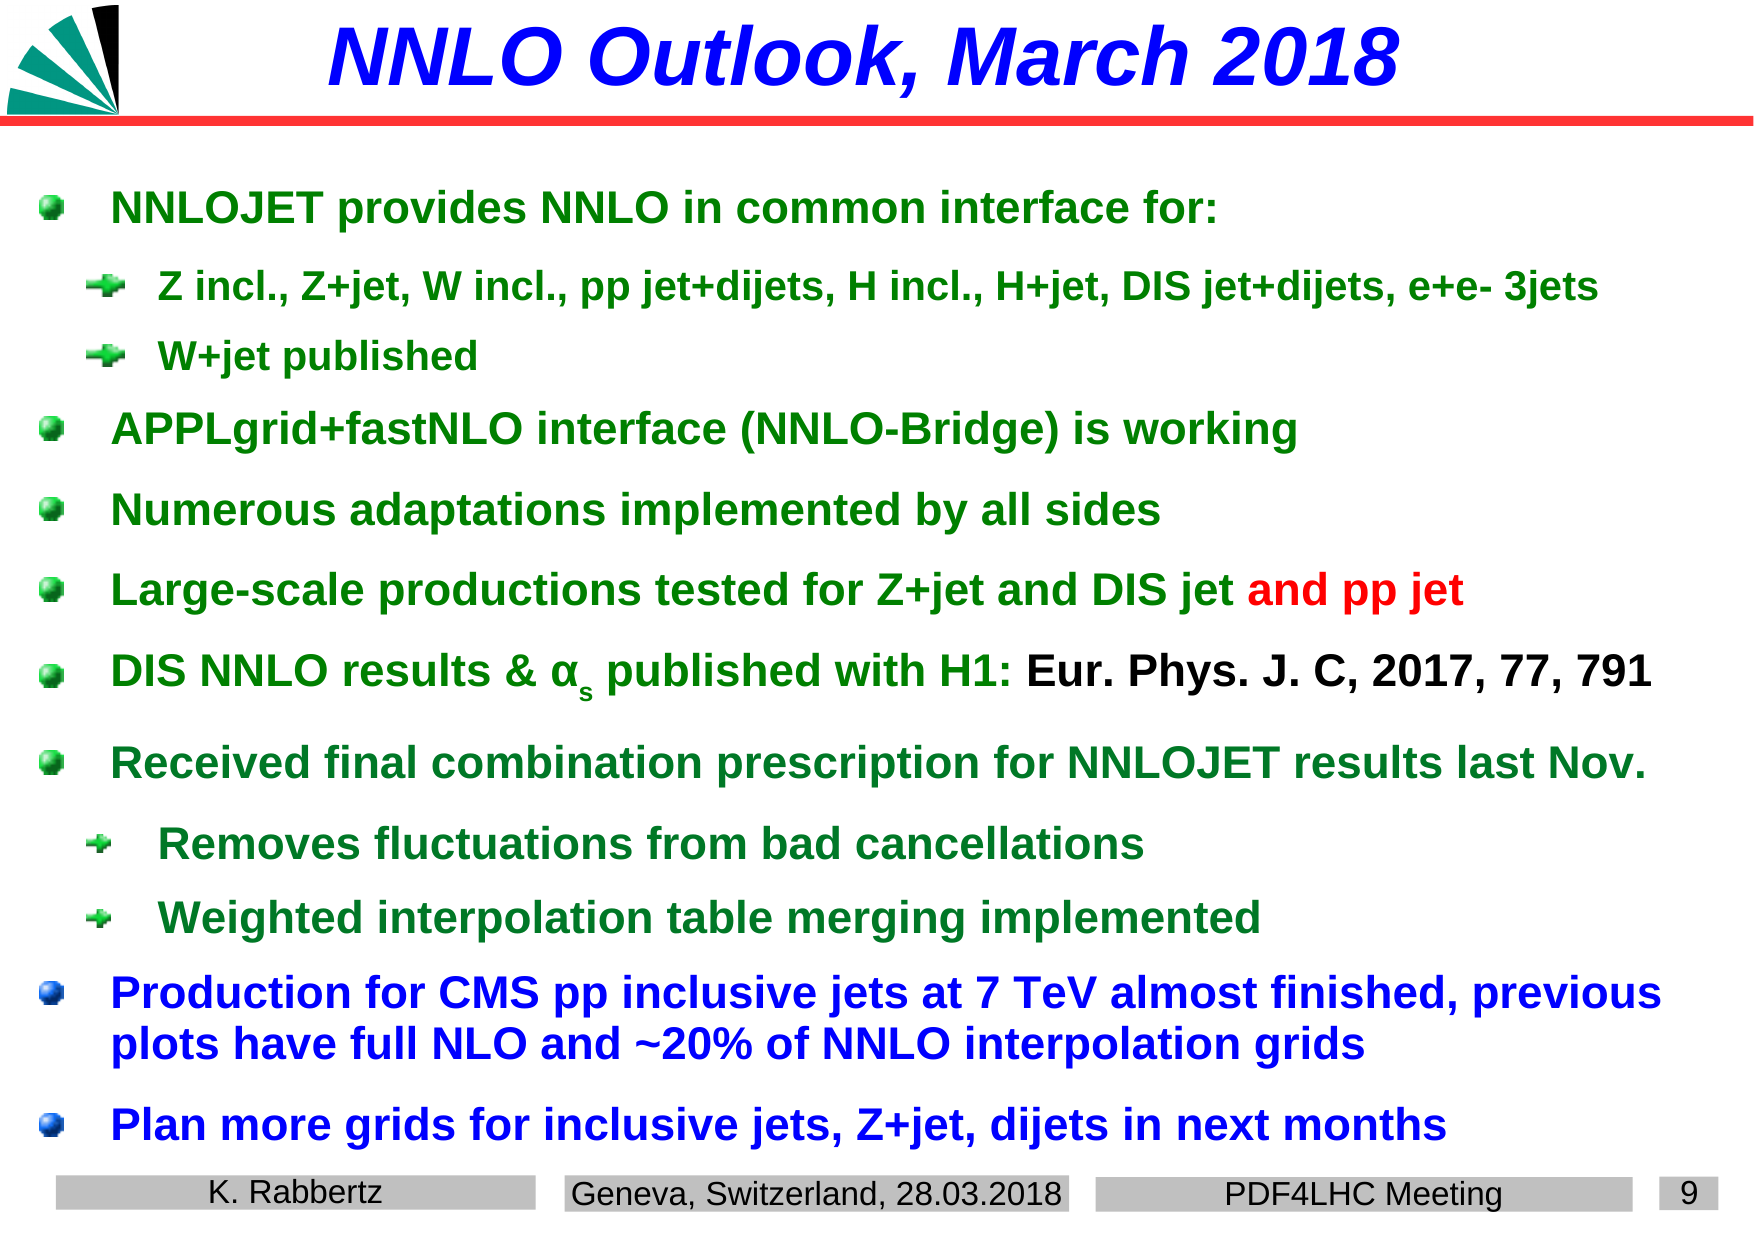

# NNLO Outlook, March 2018
NNLOJET provides NNLO in common interface for:
Z incl., Z+jet, W incl., pp jet+dijets, H incl., H+jet, DIS jet+dijets, e+e- 3jets
W+jet published
APPLgrid+fastNLO interface (NNLO-Bridge) is working
Numerous adaptations implemented by all sides
Large-scale productions tested for Z+jet and DIS jet and pp jet
DIS NNLO results & αs published with H1: Eur. Phys. J. C, 2017, 77, 791
Received final combination prescription for NNLOJET results last Nov.
Removes fluctuations from bad cancellations
Weighted interpolation table merging implemented
Production for CMS pp inclusive jets at 7 TeV almost finished, previous plots have full NLO and ~20% of NNLO interpolation grids
Plan more grids for inclusive jets, Z+jet, dijets in next months